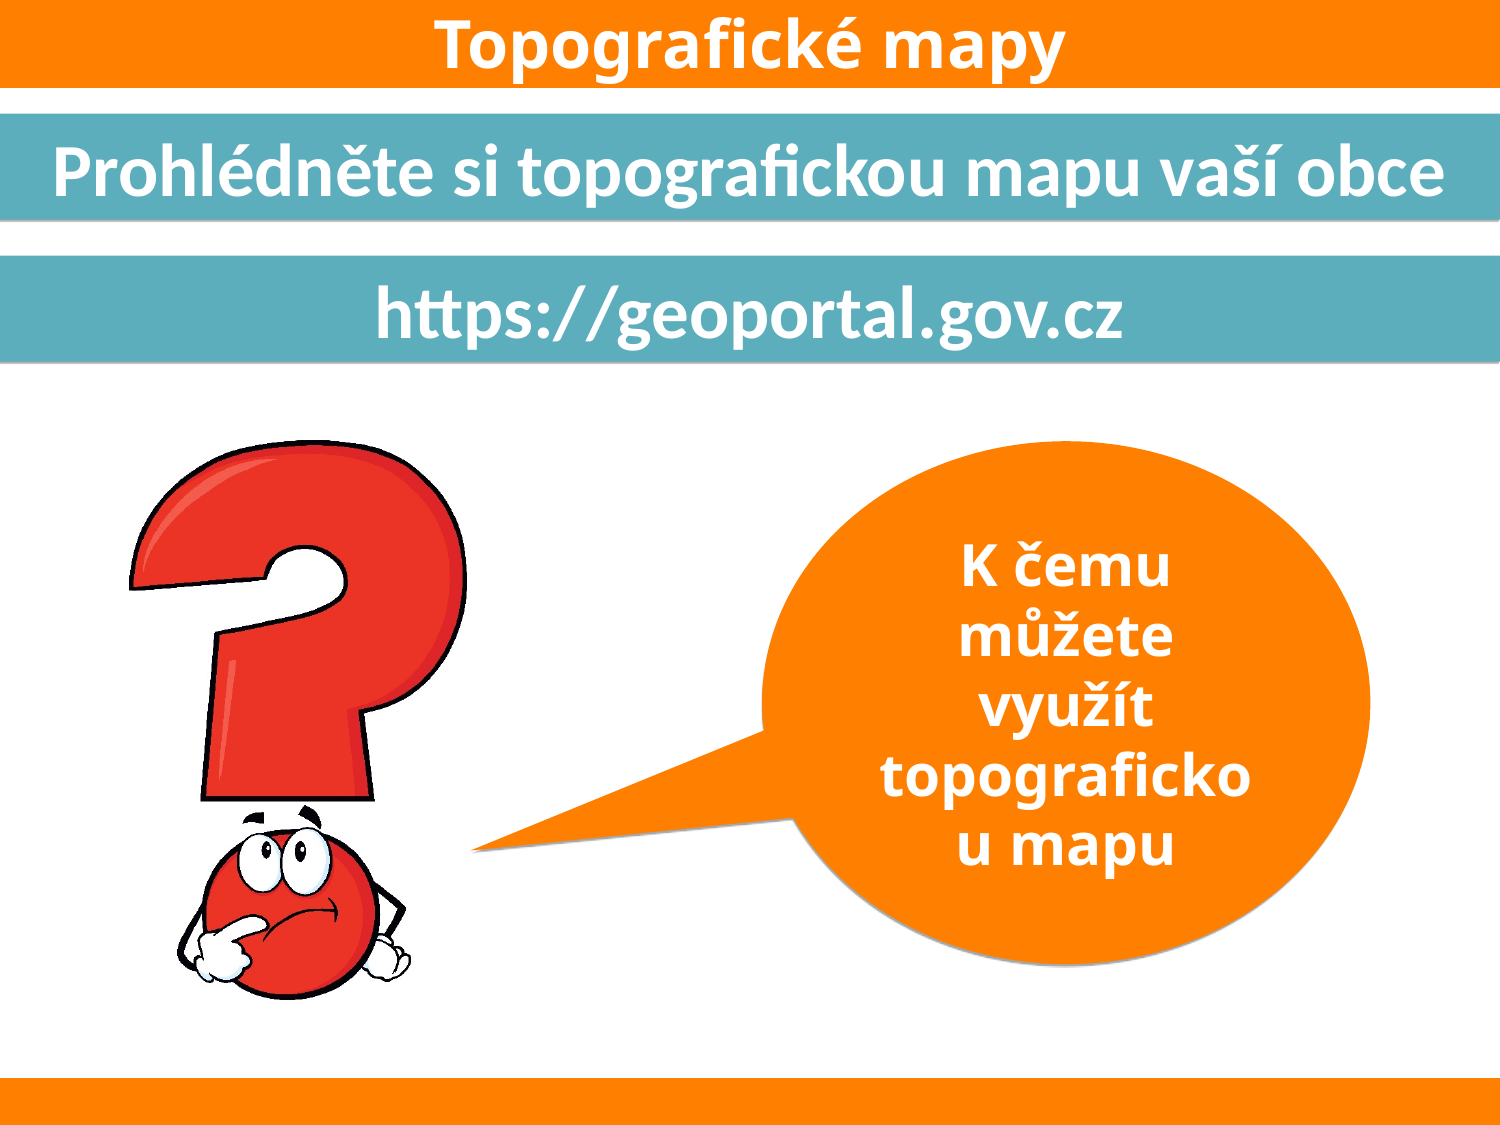

Topografické mapy
Prohlédněte si topografickou mapu vaší obce
https://geoportal.gov.cz
K čemu můžete využít topografickou mapu